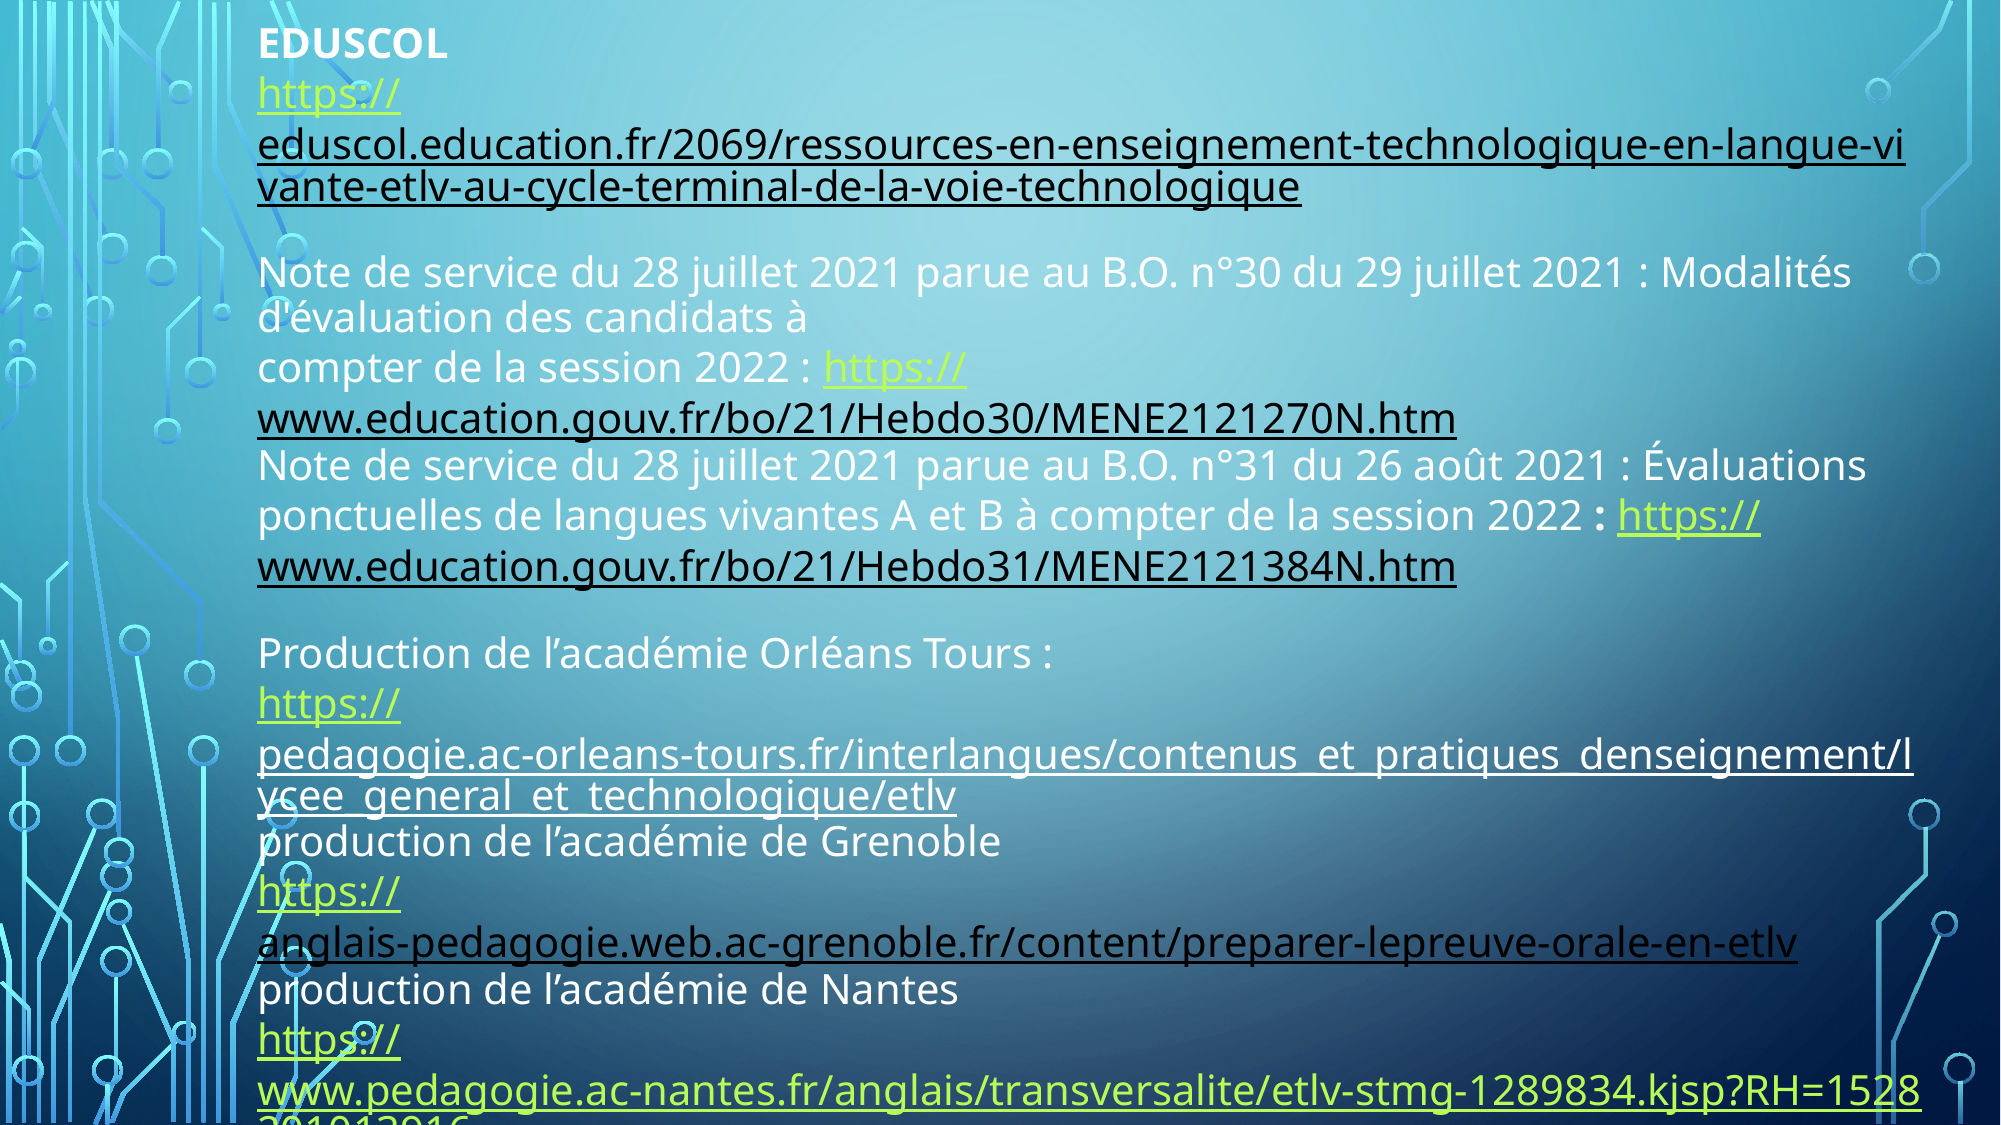

Textes de référence
EDUSCOL
https://eduscol.education.fr/2069/ressources-en-enseignement-technologique-en-langue-vivante-etlv-au-cycle-terminal-de-la-voie-technologique
Note de service du 28 juillet 2021 parue au B.O. n°30 du 29 juillet 2021 : Modalités d'évaluation des candidats à
compter de la session 2022 : https://www.education.gouv.fr/bo/21/Hebdo30/MENE2121270N.htm
Note de service du 28 juillet 2021 parue au B.O. n°31 du 26 août 2021 : Évaluations ponctuelles de langues vivantes A et B à compter de la session 2022 : https://www.education.gouv.fr/bo/21/Hebdo31/MENE2121384N.htm
Production de l’académie Orléans Tours :
https://pedagogie.ac-orleans-tours.fr/interlangues/contenus_et_pratiques_denseignement/lycee_general_et_technologique/etlvproduction de l’académie de Grenoble
https://anglais-pedagogie.web.ac-grenoble.fr/content/preparer-lepreuve-orale-en-etlv
production de l’académie de Nantes
https://www.pedagogie.ac-nantes.fr/anglais/transversalite/etlv-stmg-1289834.kjsp?RH=1528201013916